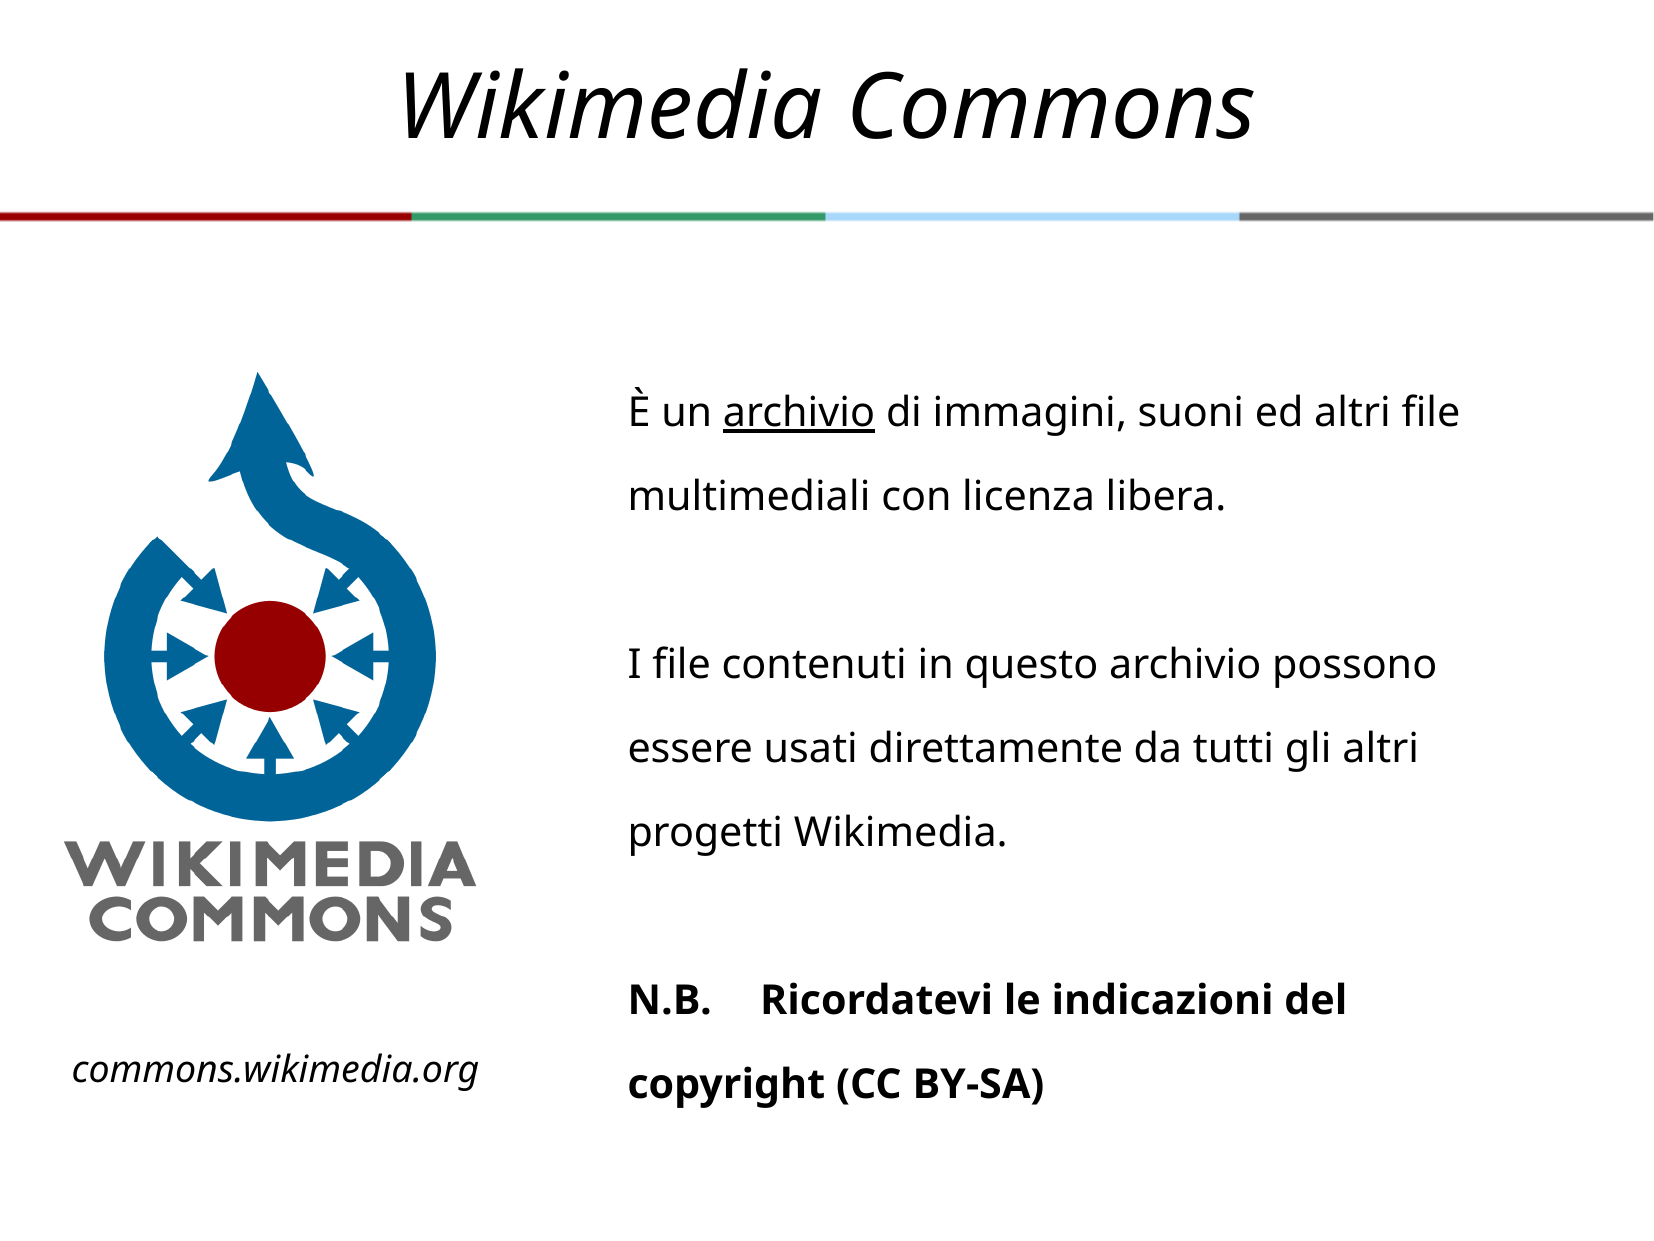

# Wikimedia Commons
È un archivio di immagini, suoni ed altri file multimediali con licenza libera.
I file contenuti in questo archivio possono essere usati direttamente da tutti gli altri progetti Wikimedia.
N.B.	Ricordatevi le indicazioni del 		copyright (CC BY-SA)
commons.wikimedia.org